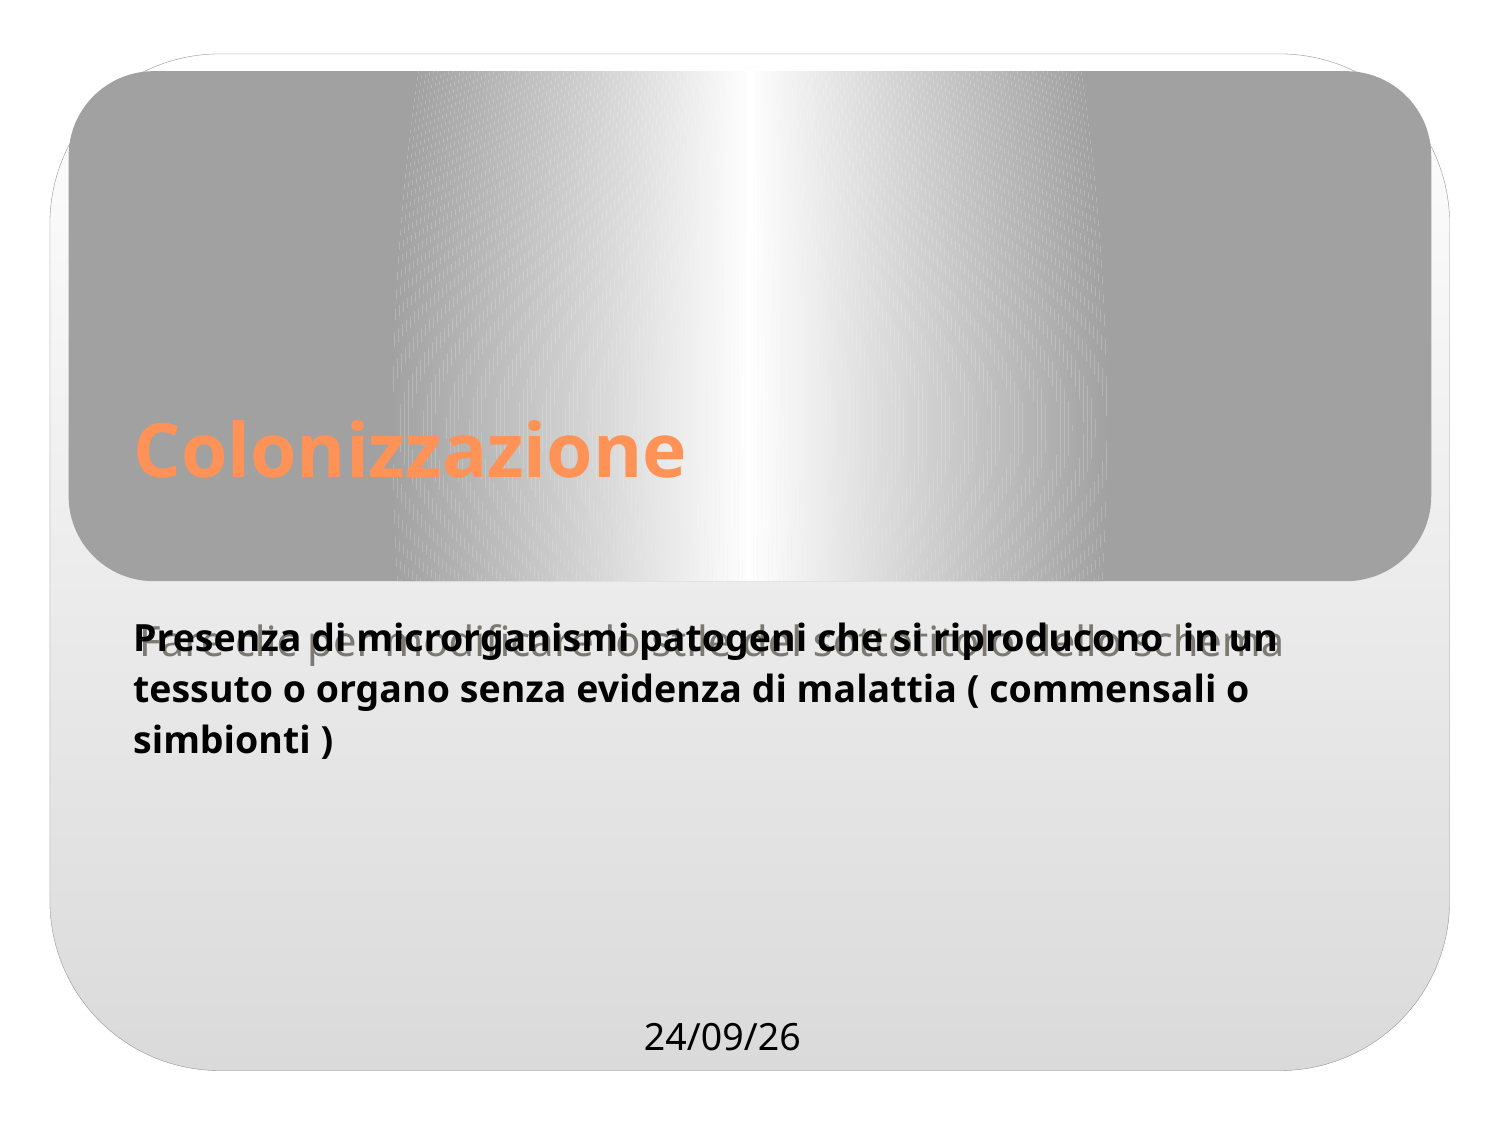

# Colonizzazione
Presenza di microrganismi patogeni che si riproducono in un tessuto o organo senza evidenza di malattia ( commensali o simbionti )